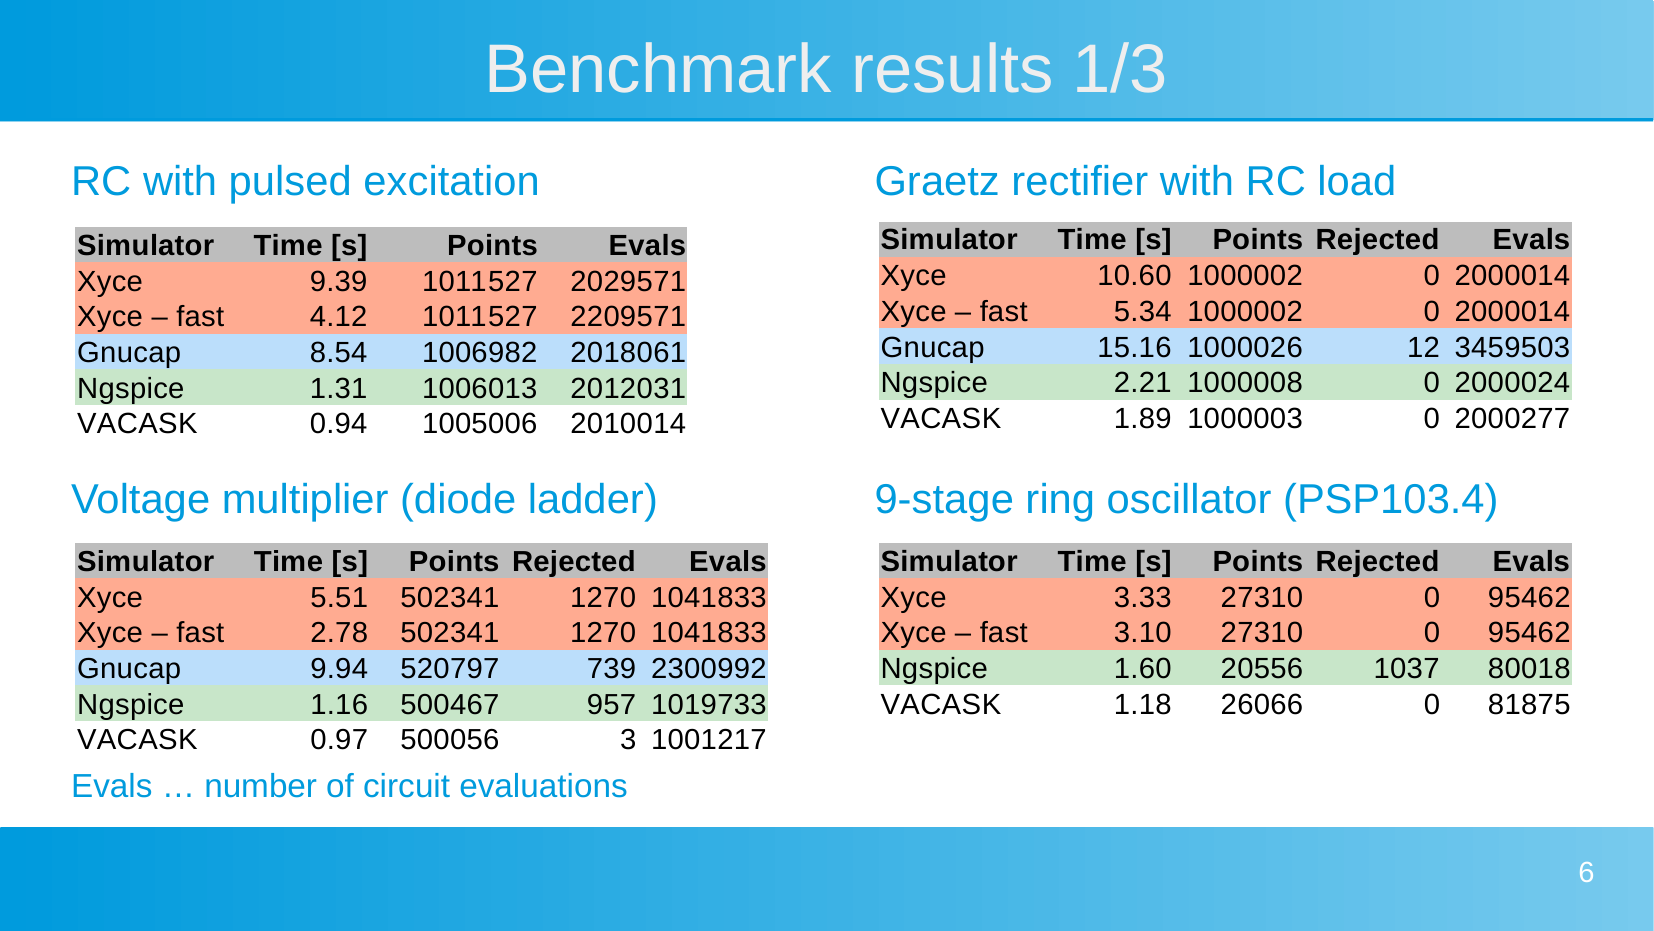

# Benchmark results 1/3
RC with pulsed excitation
Graetz rectifier with RC load
Voltage multiplier (diode ladder)
9-stage ring oscillator (PSP103.4)
Evals … number of circuit evaluations
6